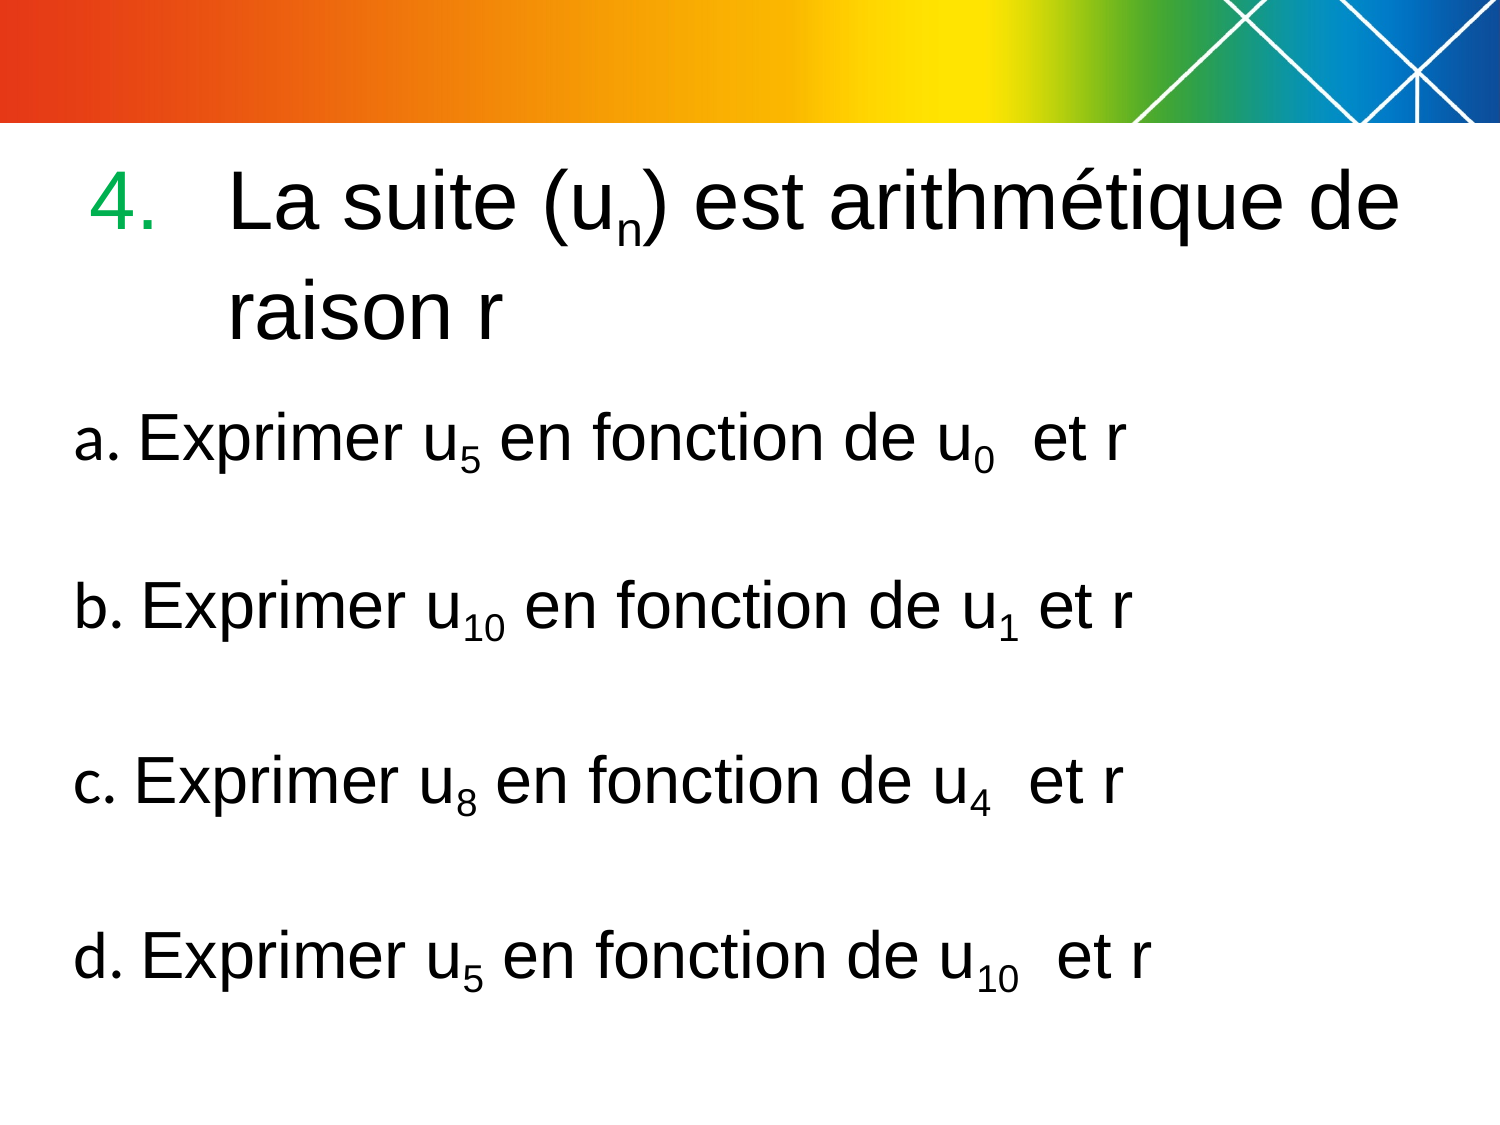

La suite (un) est arithmétique de raison r
a. Exprimer u5 en fonction de u0 et r
b. Exprimer u10 en fonction de u1 et r
c. Exprimer u8 en fonction de u4 et r
d. Exprimer u5 en fonction de u10 et r